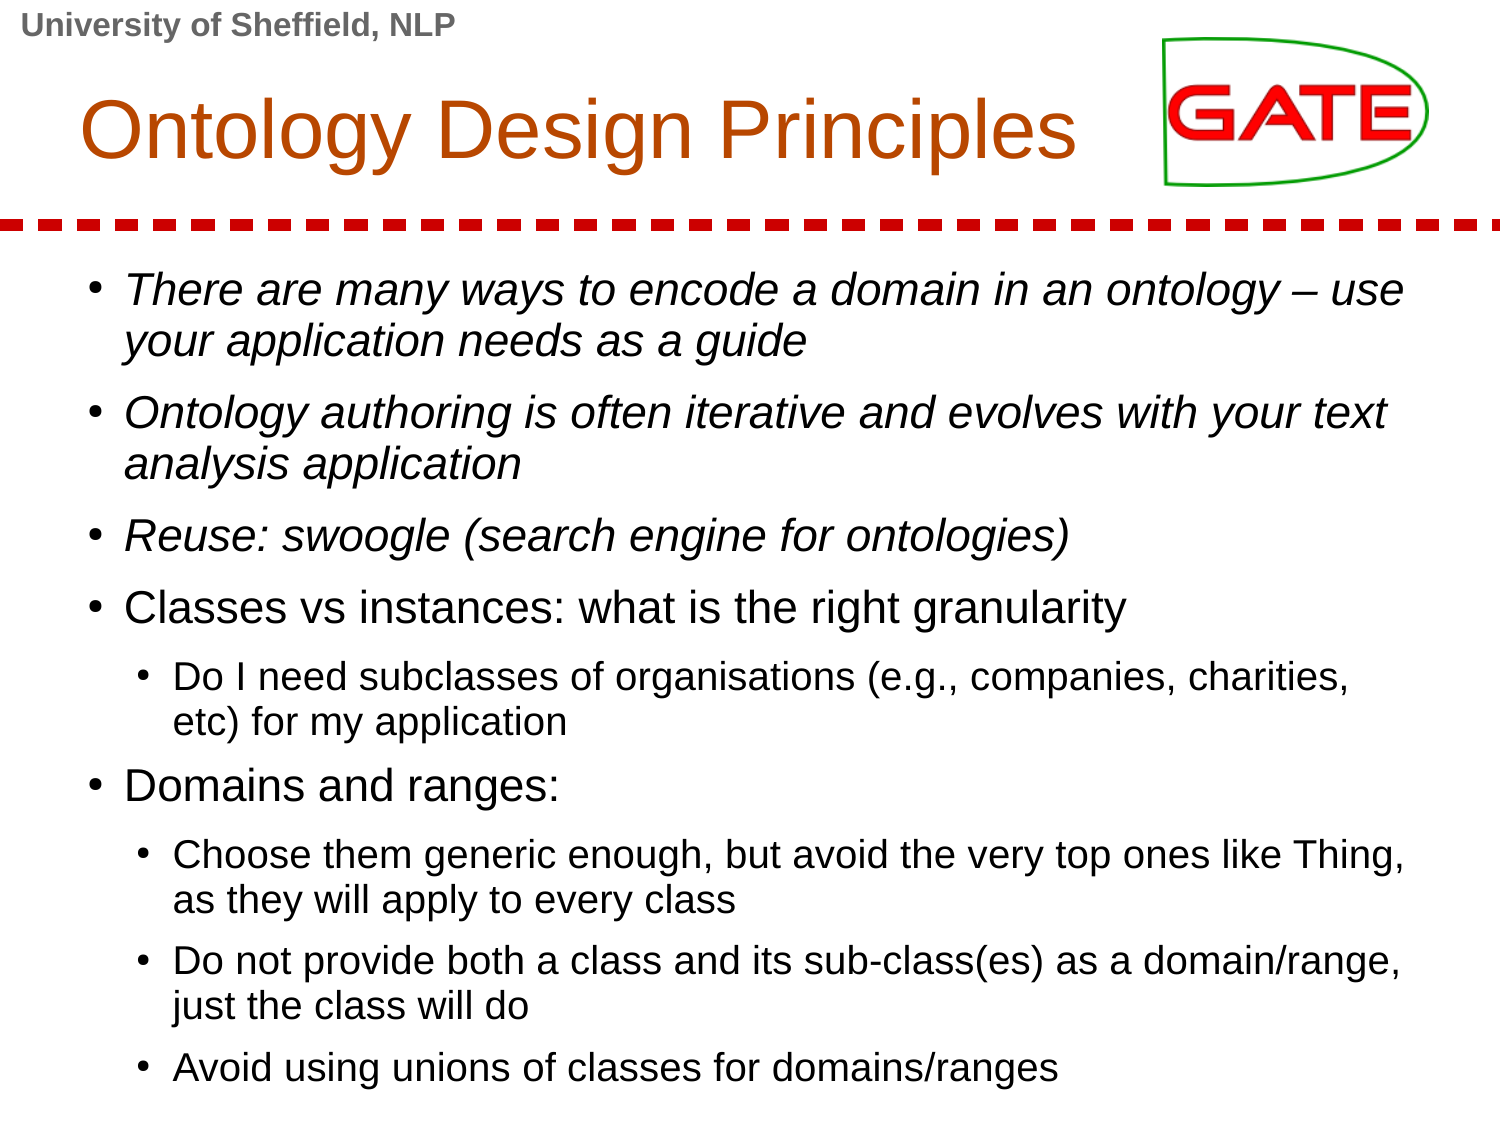

# Ontology Design Principles
There are many ways to encode a domain in an ontology – use your application needs as a guide
Ontology authoring is often iterative and evolves with your text analysis application
Reuse: swoogle (search engine for ontologies)
Classes vs instances: what is the right granularity
Do I need subclasses of organisations (e.g., companies, charities, etc) for my application
Domains and ranges:
Choose them generic enough, but avoid the very top ones like Thing, as they will apply to every class
Do not provide both a class and its sub-class(es) as a domain/range, just the class will do
Avoid using unions of classes for domains/ranges